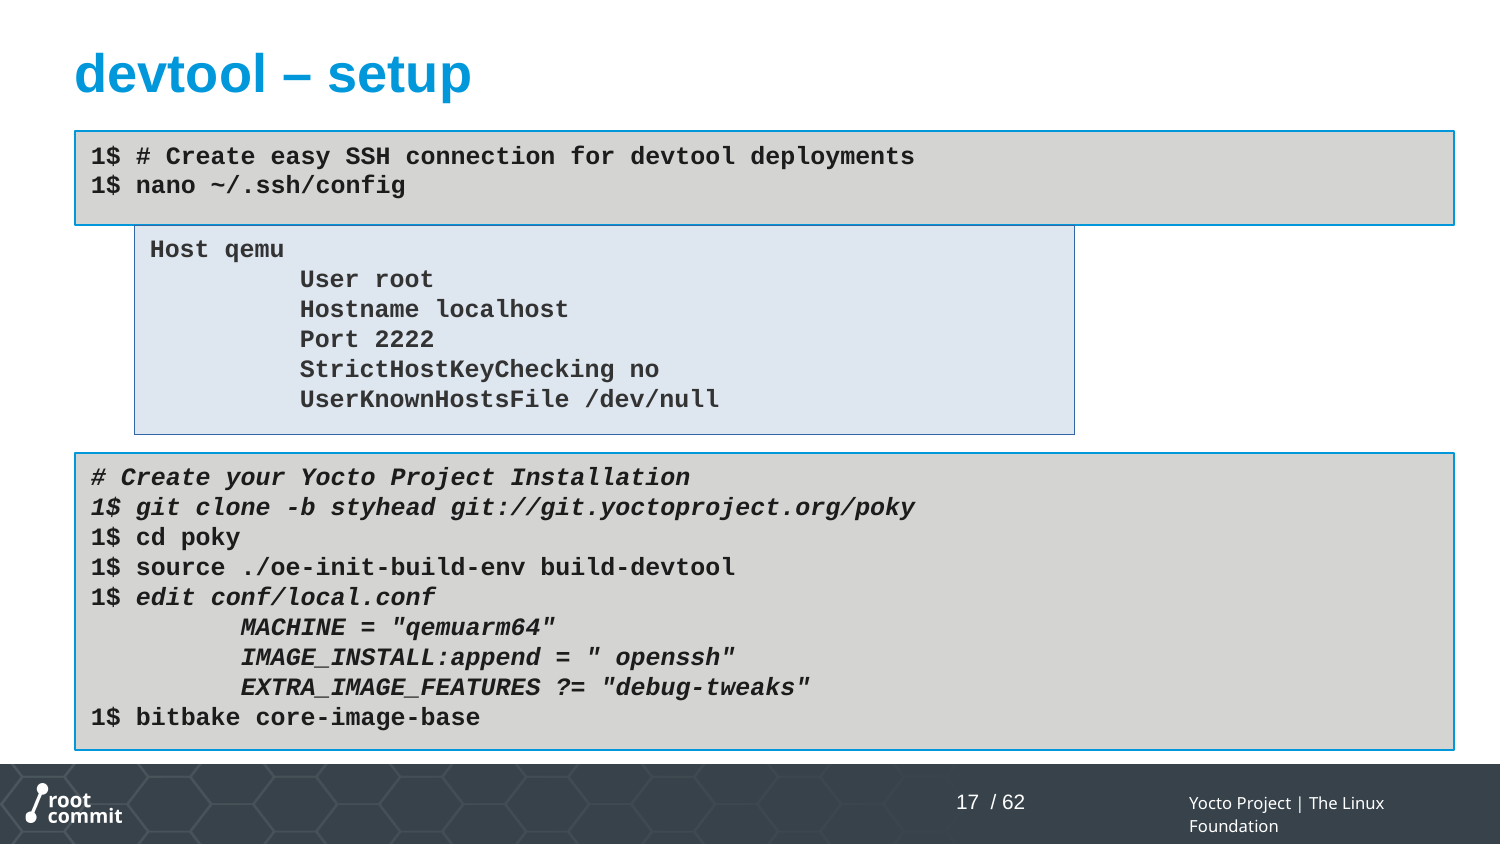

devtool – setup
1$ # Create easy SSH connection for devtool deployments
1$ nano ~/.ssh/config
Host qemu
	User root
	Hostname localhost
	Port 2222
	StrictHostKeyChecking no
	UserKnownHostsFile /dev/null
# Create your Yocto Project Installation 1$ git clone -b styhead git://git.yoctoproject.org/poky
1$ cd poky
1$ source ./oe-init-build-env build-devtool
1$ edit conf/local.conf
	MACHINE = "qemuarm64"
	IMAGE_INSTALL:append = " openssh"
	EXTRA_IMAGE_FEATURES ?= "debug-tweaks"
1$ bitbake core-image-base